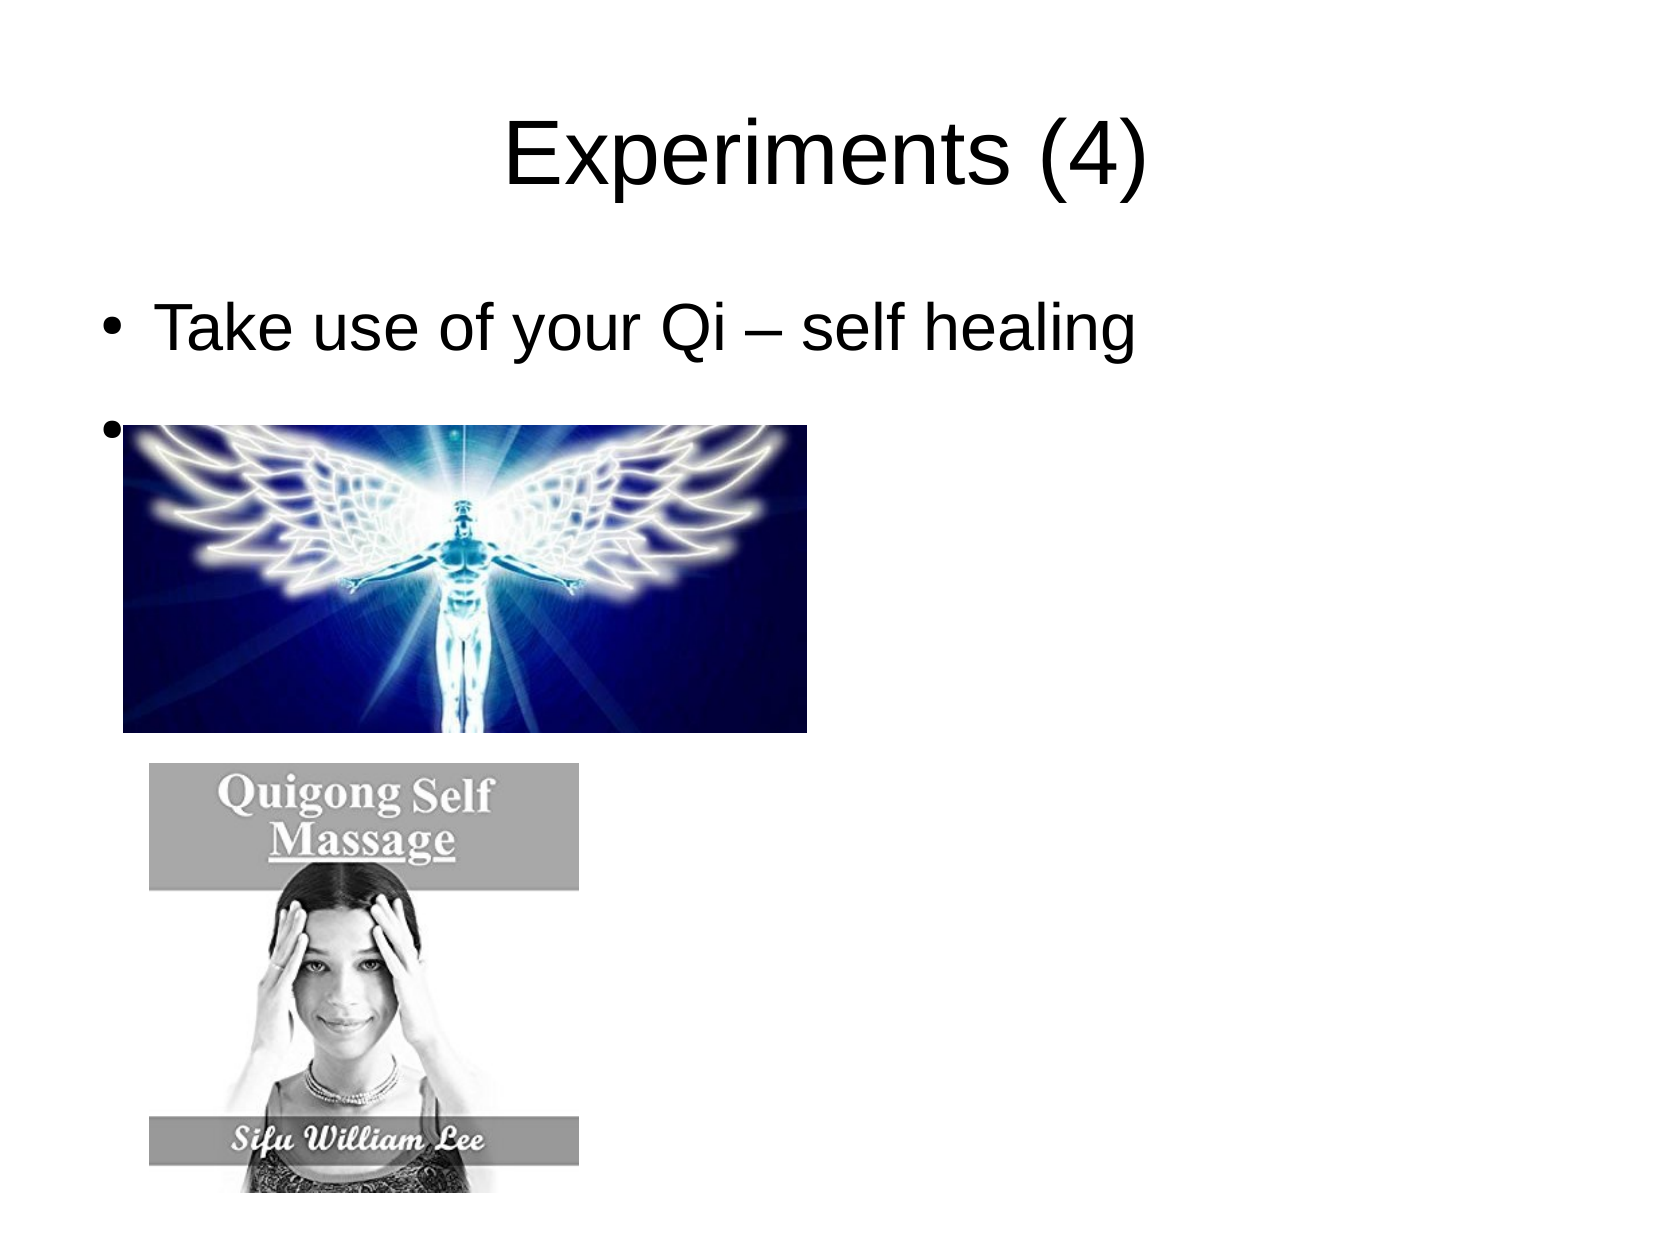

# Experiments (4)
Take use of your Qi – self healing